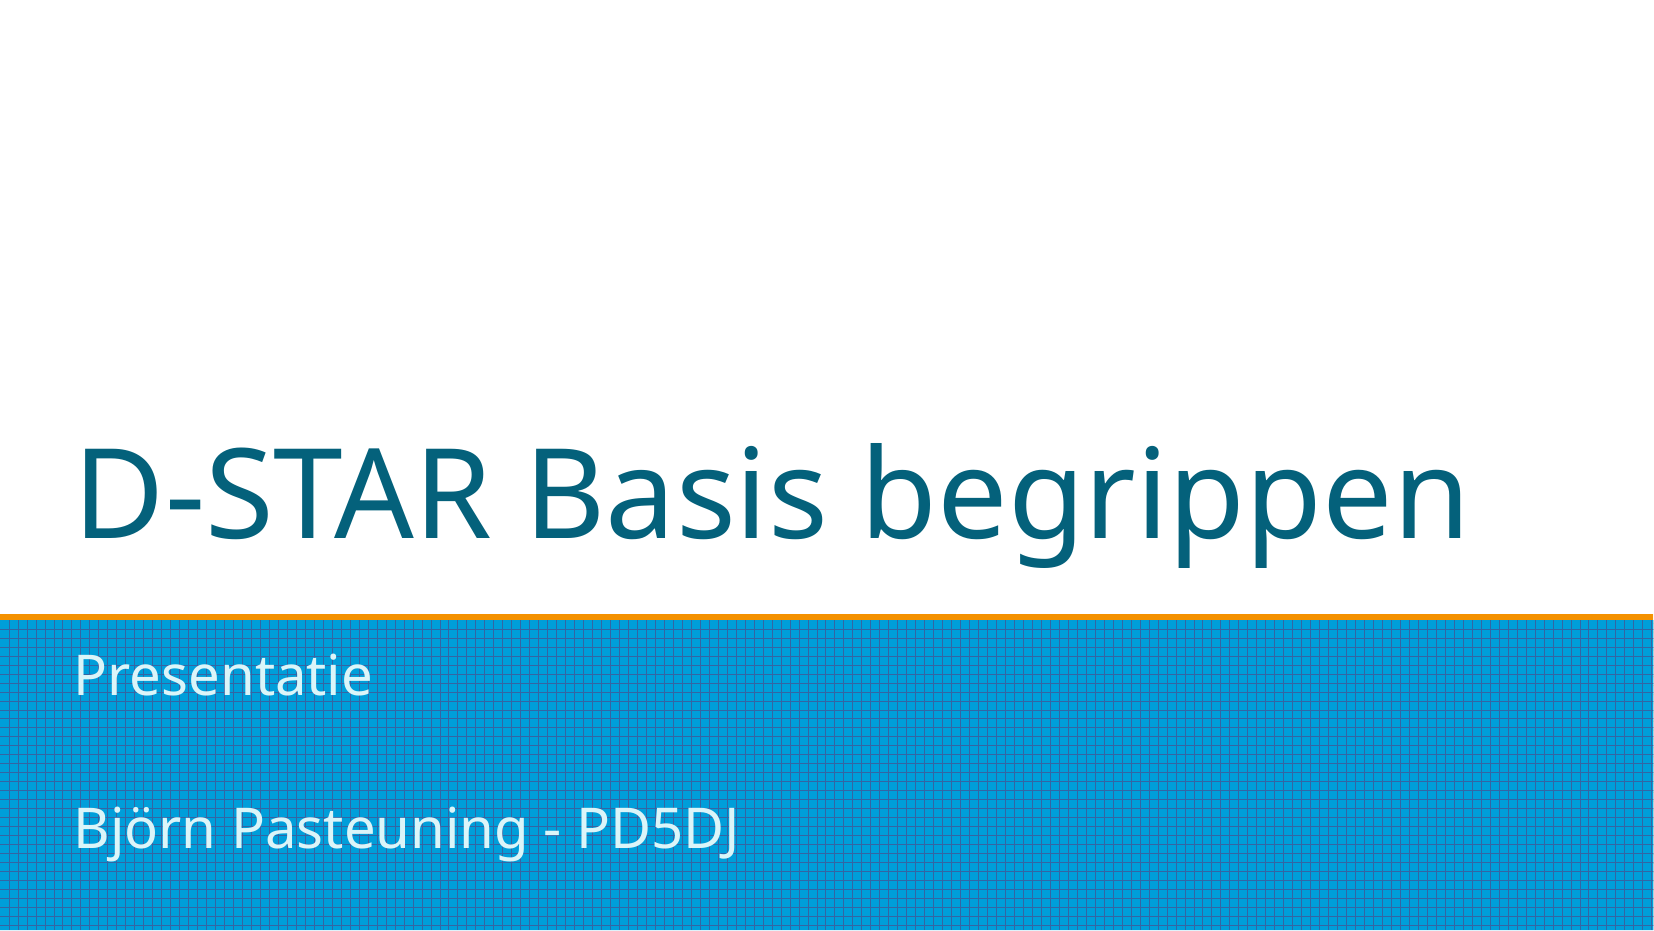

# D-STAR Basis begrippen
Presentatie
Björn Pasteuning - PD5DJ